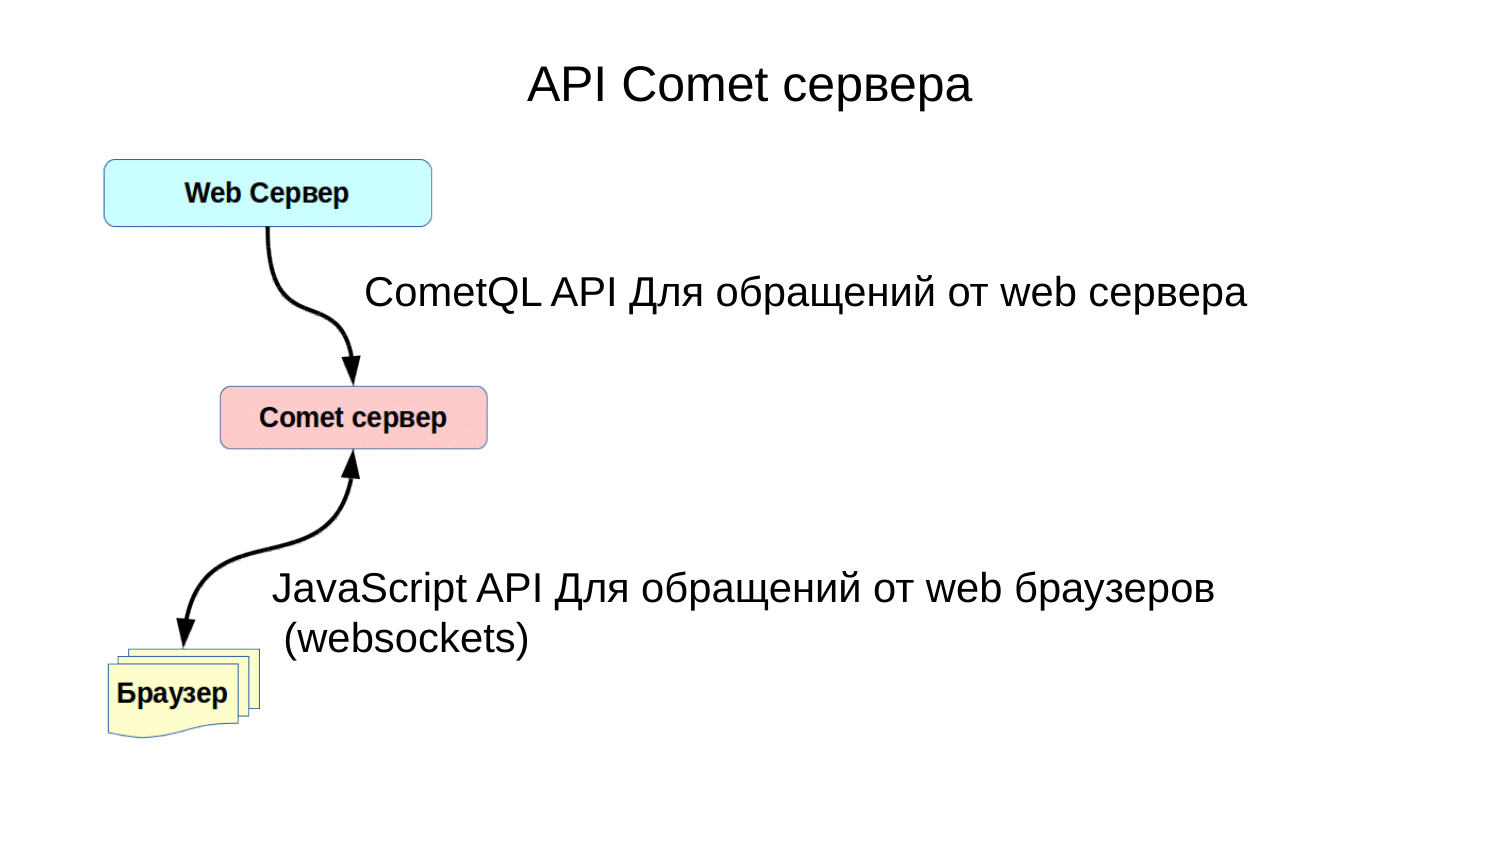

API Comet сервера
CometQL API Для обращений от web сервера
JavaScript API Для обращений от web браузеров
 (websockets)